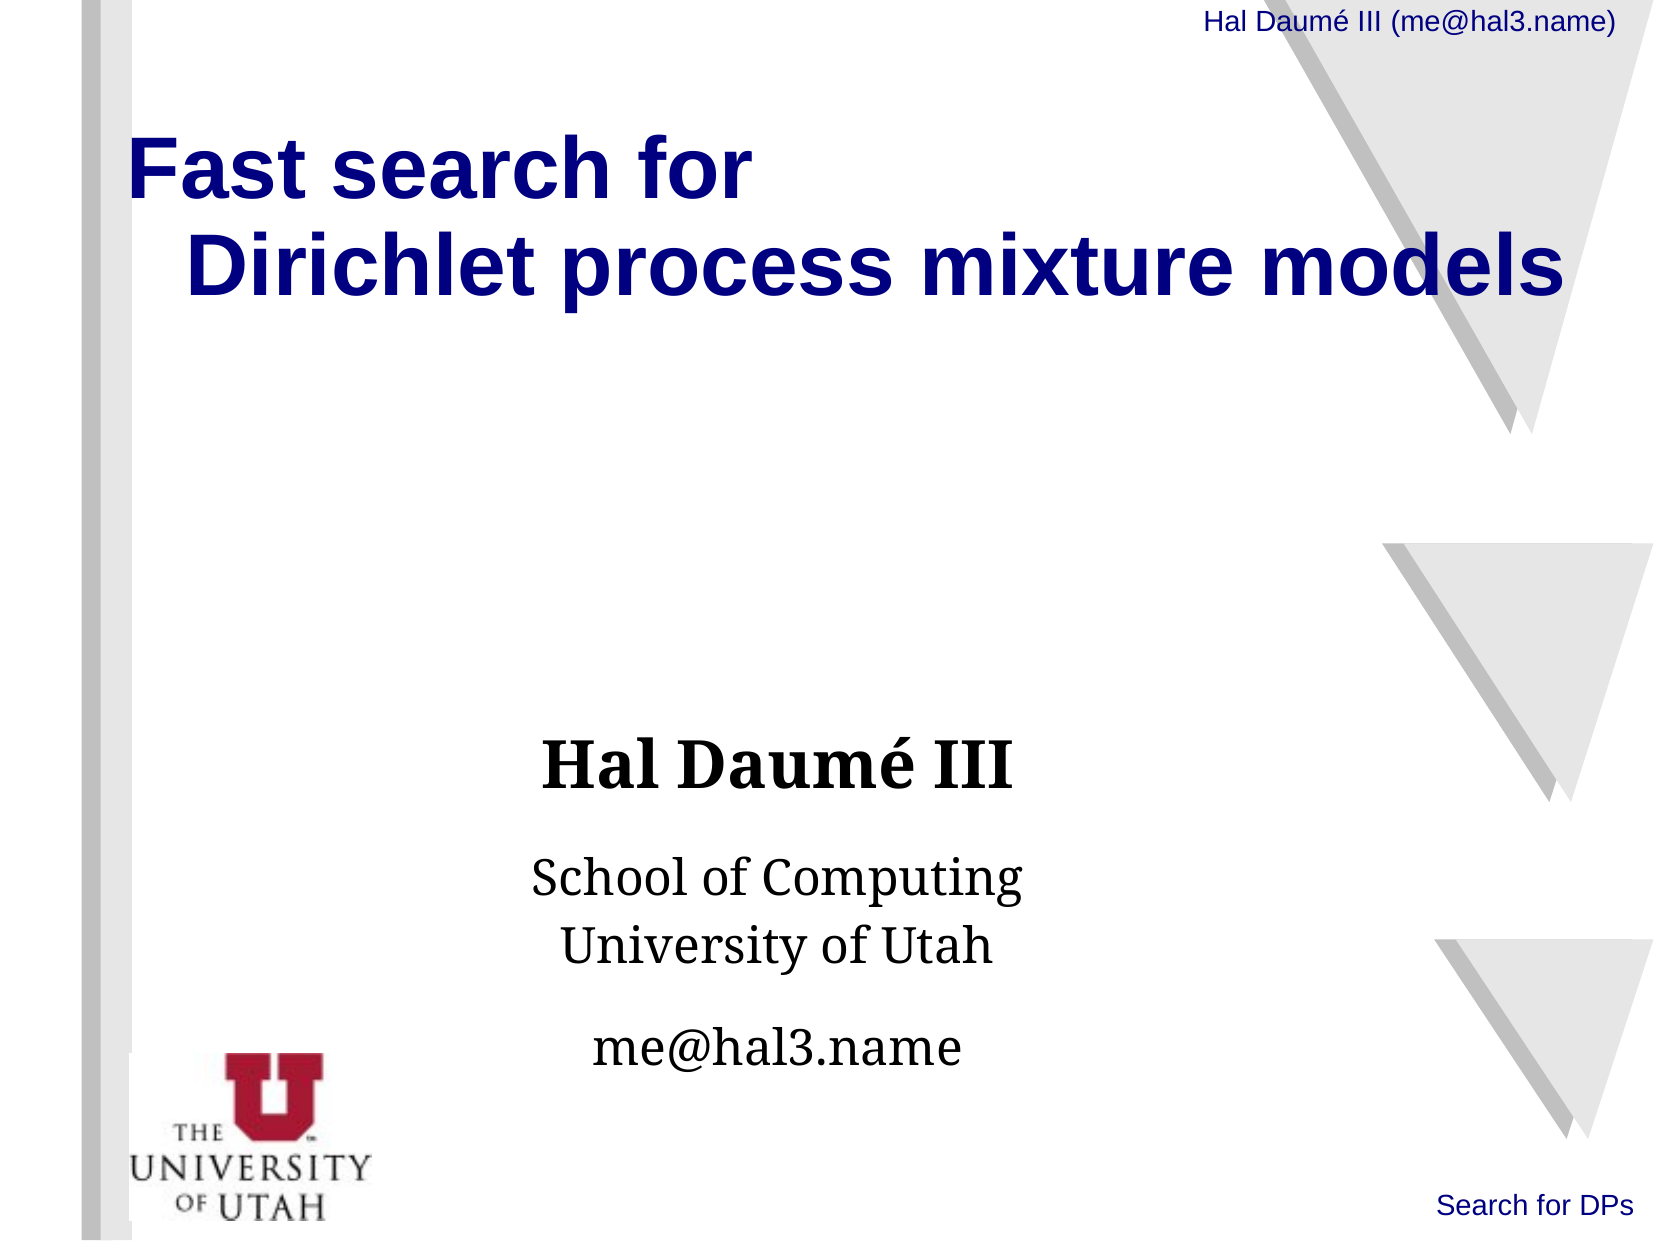

# Fast search for Dirichlet process mixture models
Hal Daumé III
School of Computing
University of Utah
me@hal3.name